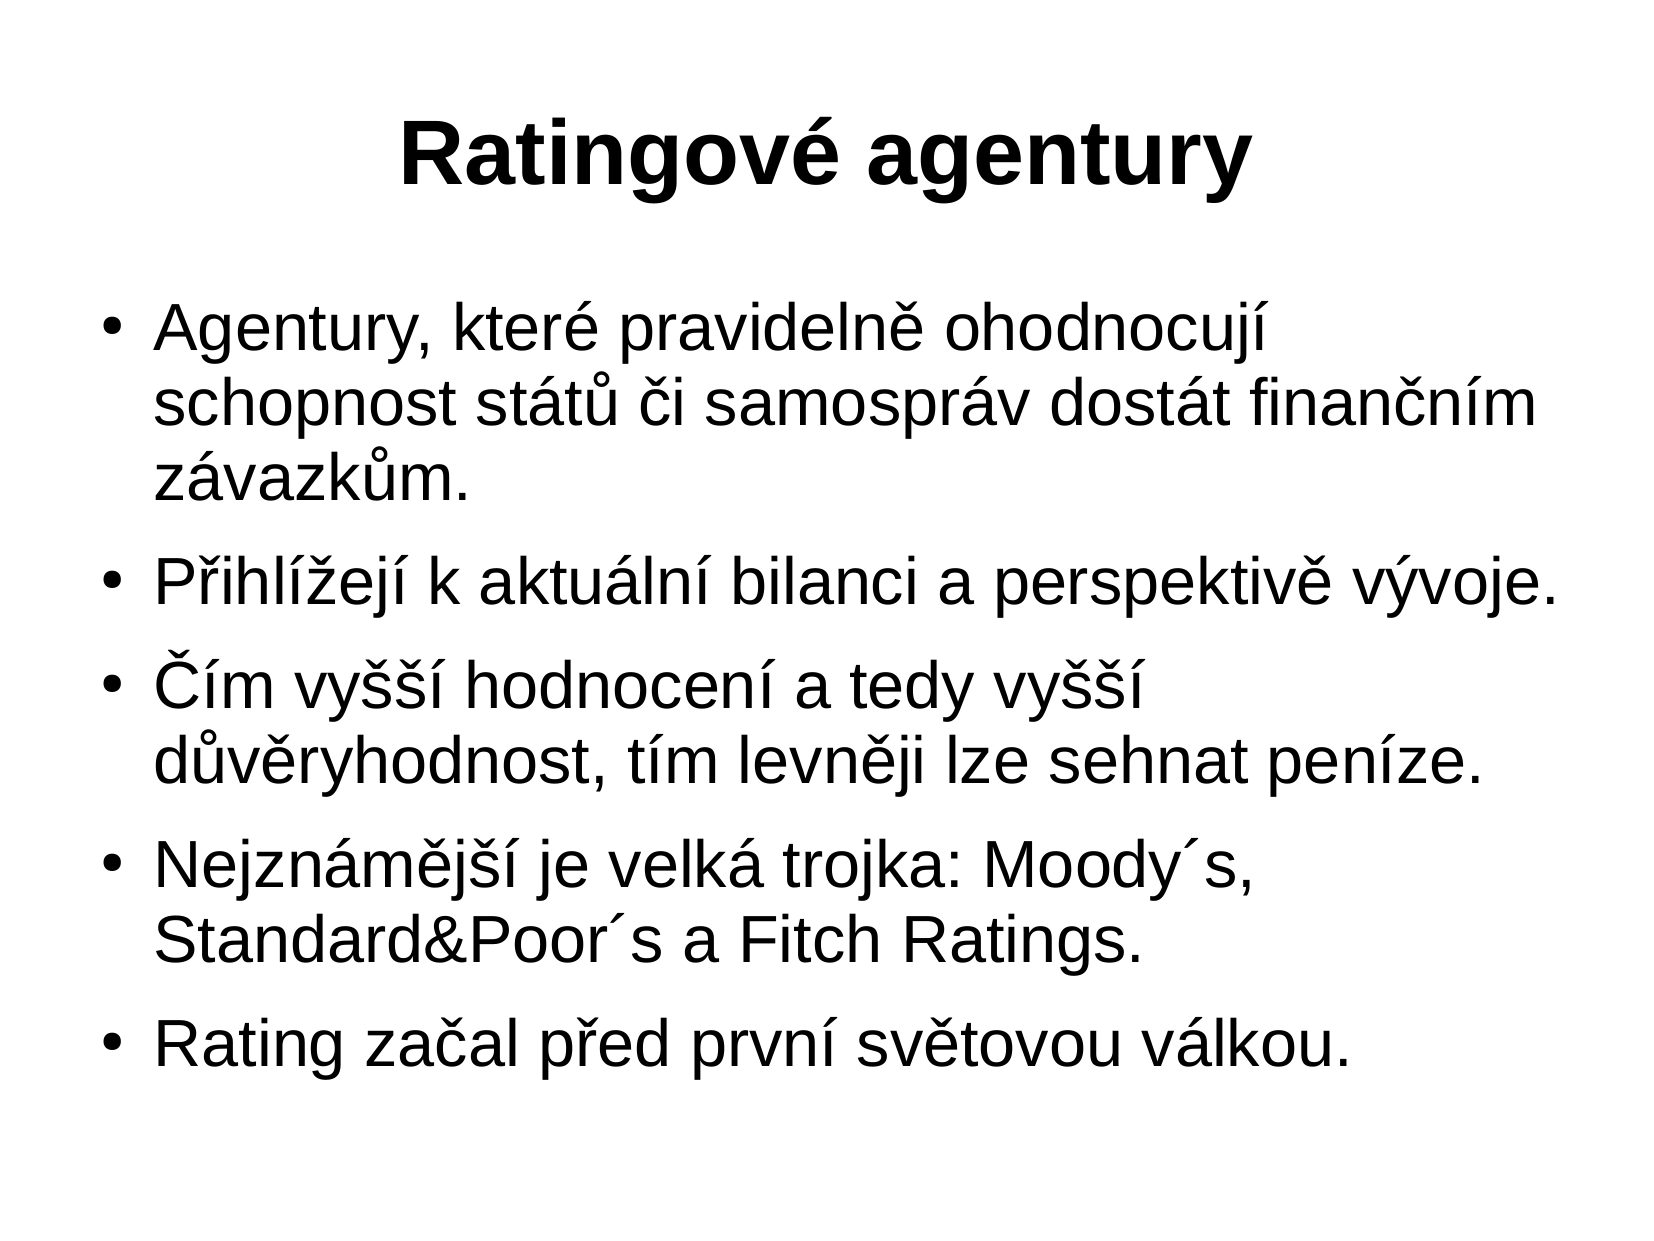

# Ratingové agentury
Agentury, které pravidelně ohodnocují schopnost států či samospráv dostát finančním závazkům.
Přihlížejí k aktuální bilanci a perspektivě vývoje.
Čím vyšší hodnocení a tedy vyšší důvěryhodnost, tím levněji lze sehnat peníze.
Nejznámější je velká trojka: Moody´s, Standard&Poor´s a Fitch Ratings.
Rating začal před první světovou válkou.